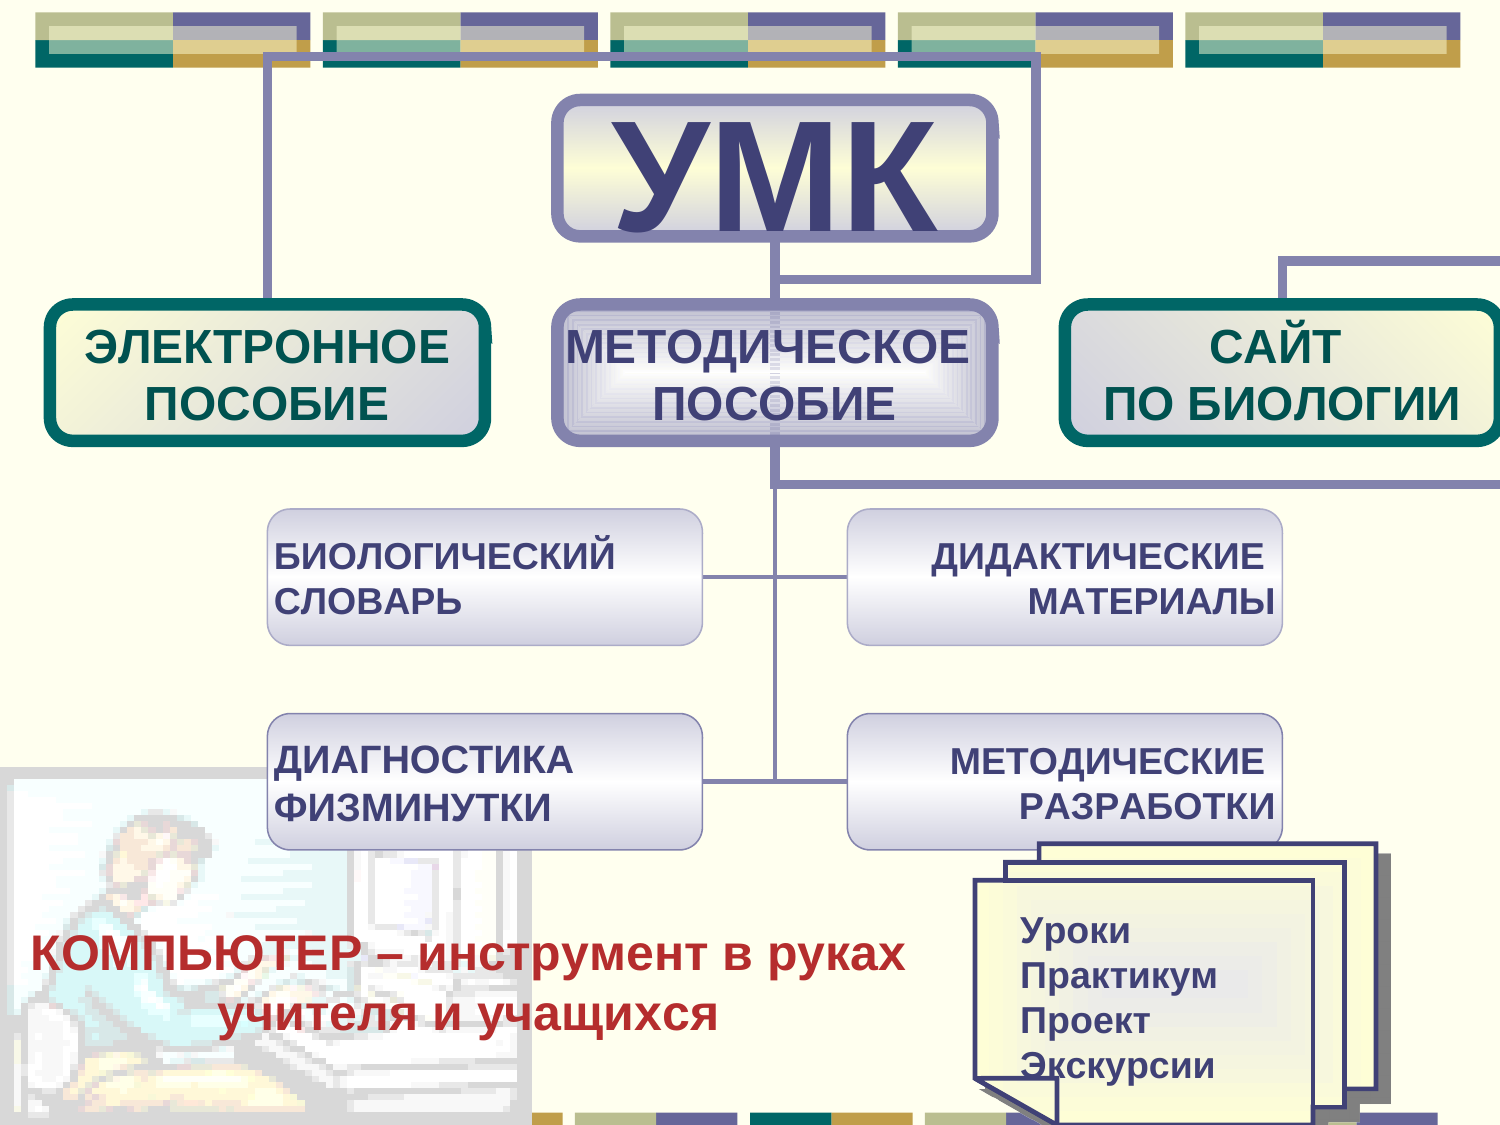

УМК
ЭЛЕКТРОННОЕ
ПОСОБИЕ
МЕТОДИЧЕСКОЕ
ПОСОБИЕ
САЙТ
ПО БИОЛОГИИ
БИОЛОГИЧЕСКИЙ
СЛОВАРЬ
ДИДАКТИЧЕСКИЕ
МАТЕРИАЛЫ
ДИАГНОСТИКА
ФИЗМИНУТКИ
МЕТОДИЧЕСКИЕ
РАЗРАБОТКИ
Уроки
Практикум
Проект
Экскурсии
КОМПЬЮТЕР – инструмент в руках учителя и учащихся